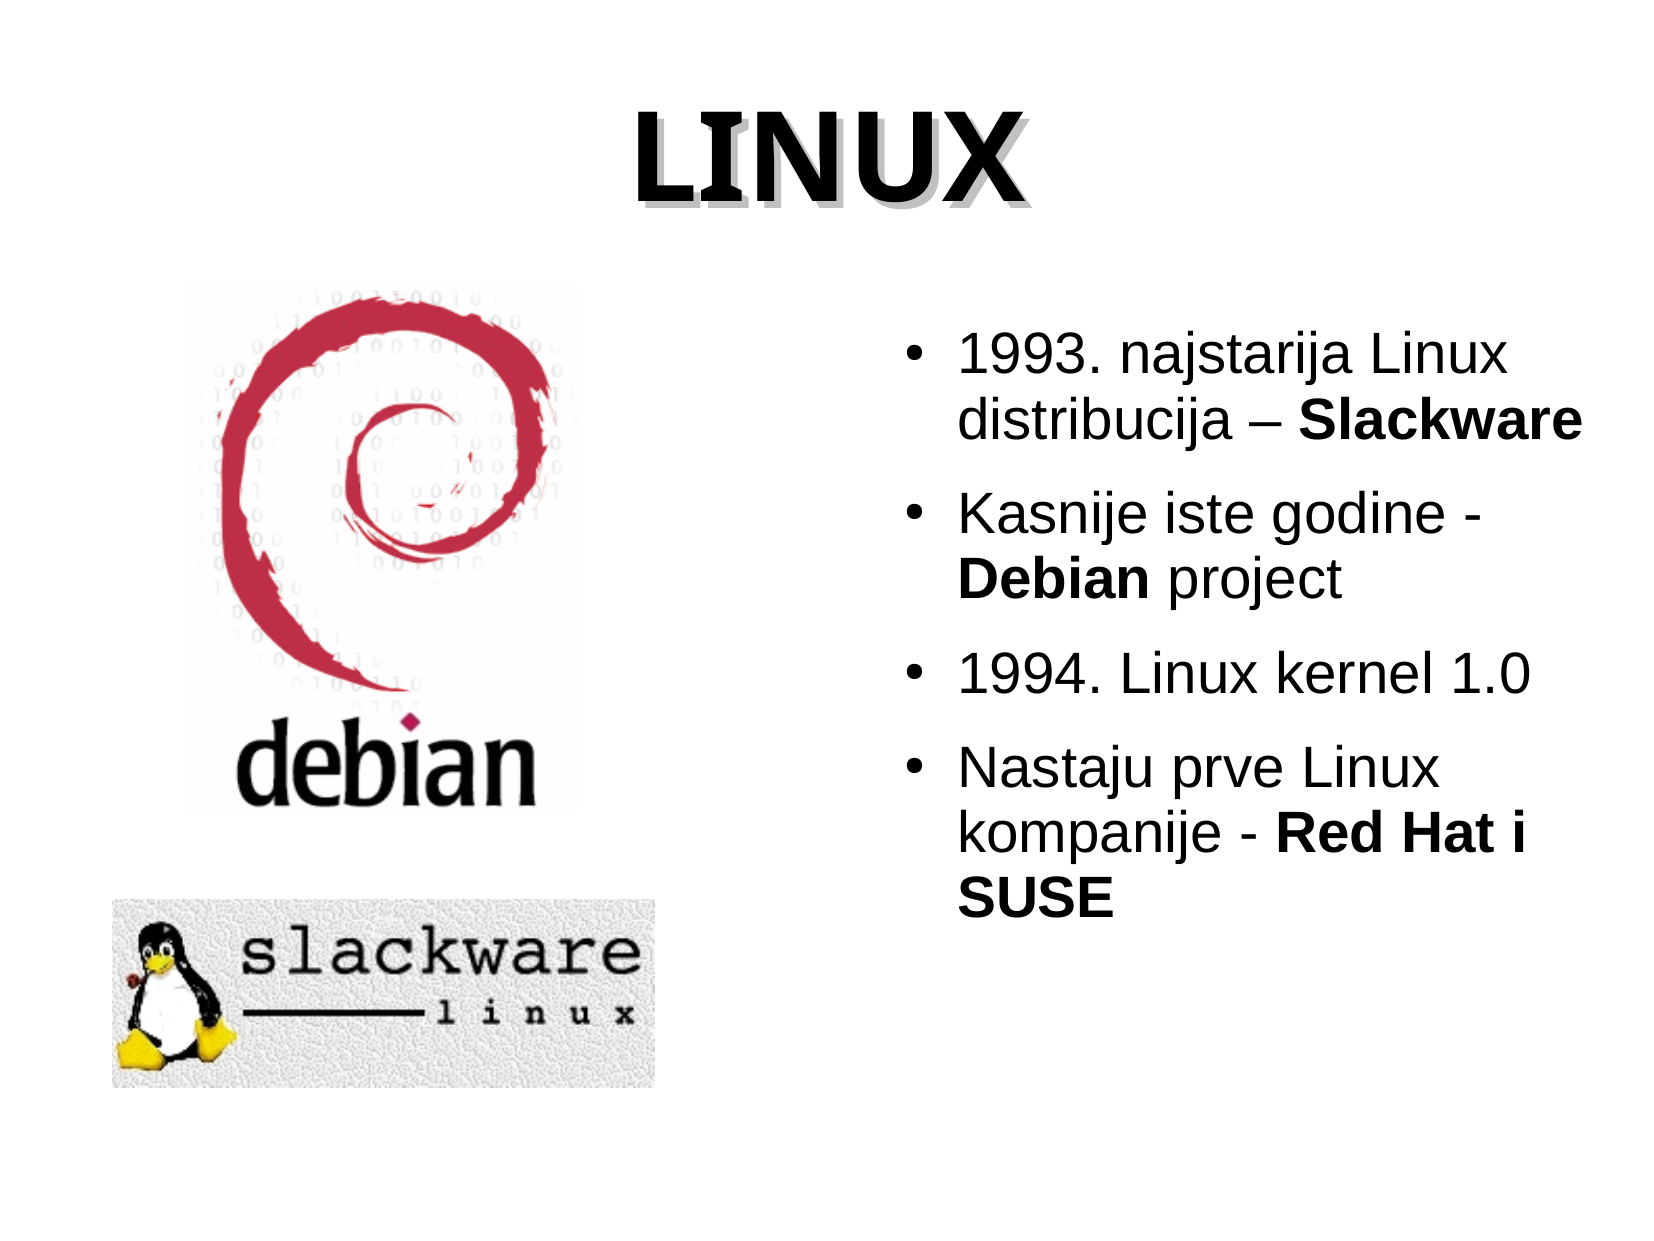

# LINUX
1993. najstarija Linux distribucija – Slackware
Kasnije iste godine - Debian project
1994. Linux kernel 1.0
Nastaju prve Linux kompanije - Red Hat i SUSE